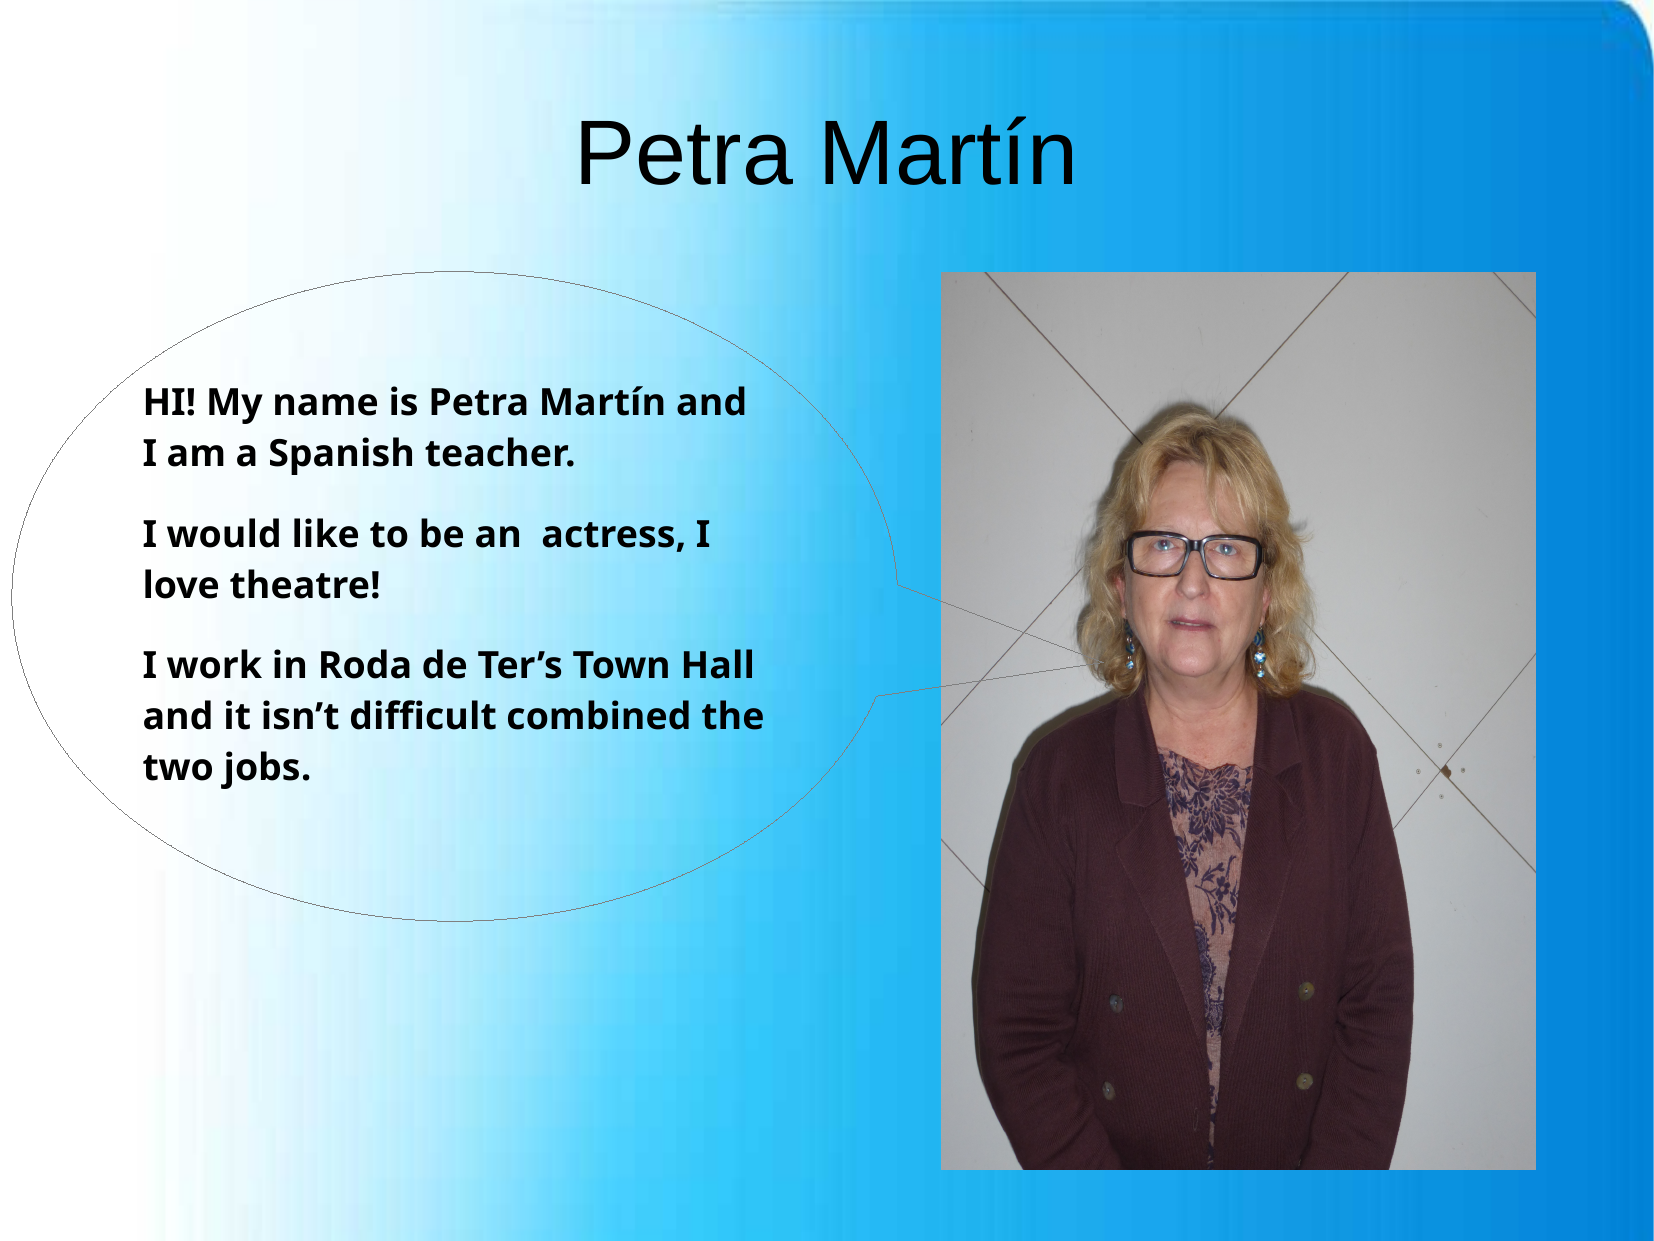

# Petra Martín
HI! My name is Petra Martín and I am a Spanish teacher.
I would like to be an actress, I love theatre!
I work in Roda de Ter’s Town Hall and it isn’t difficult combined the two jobs.